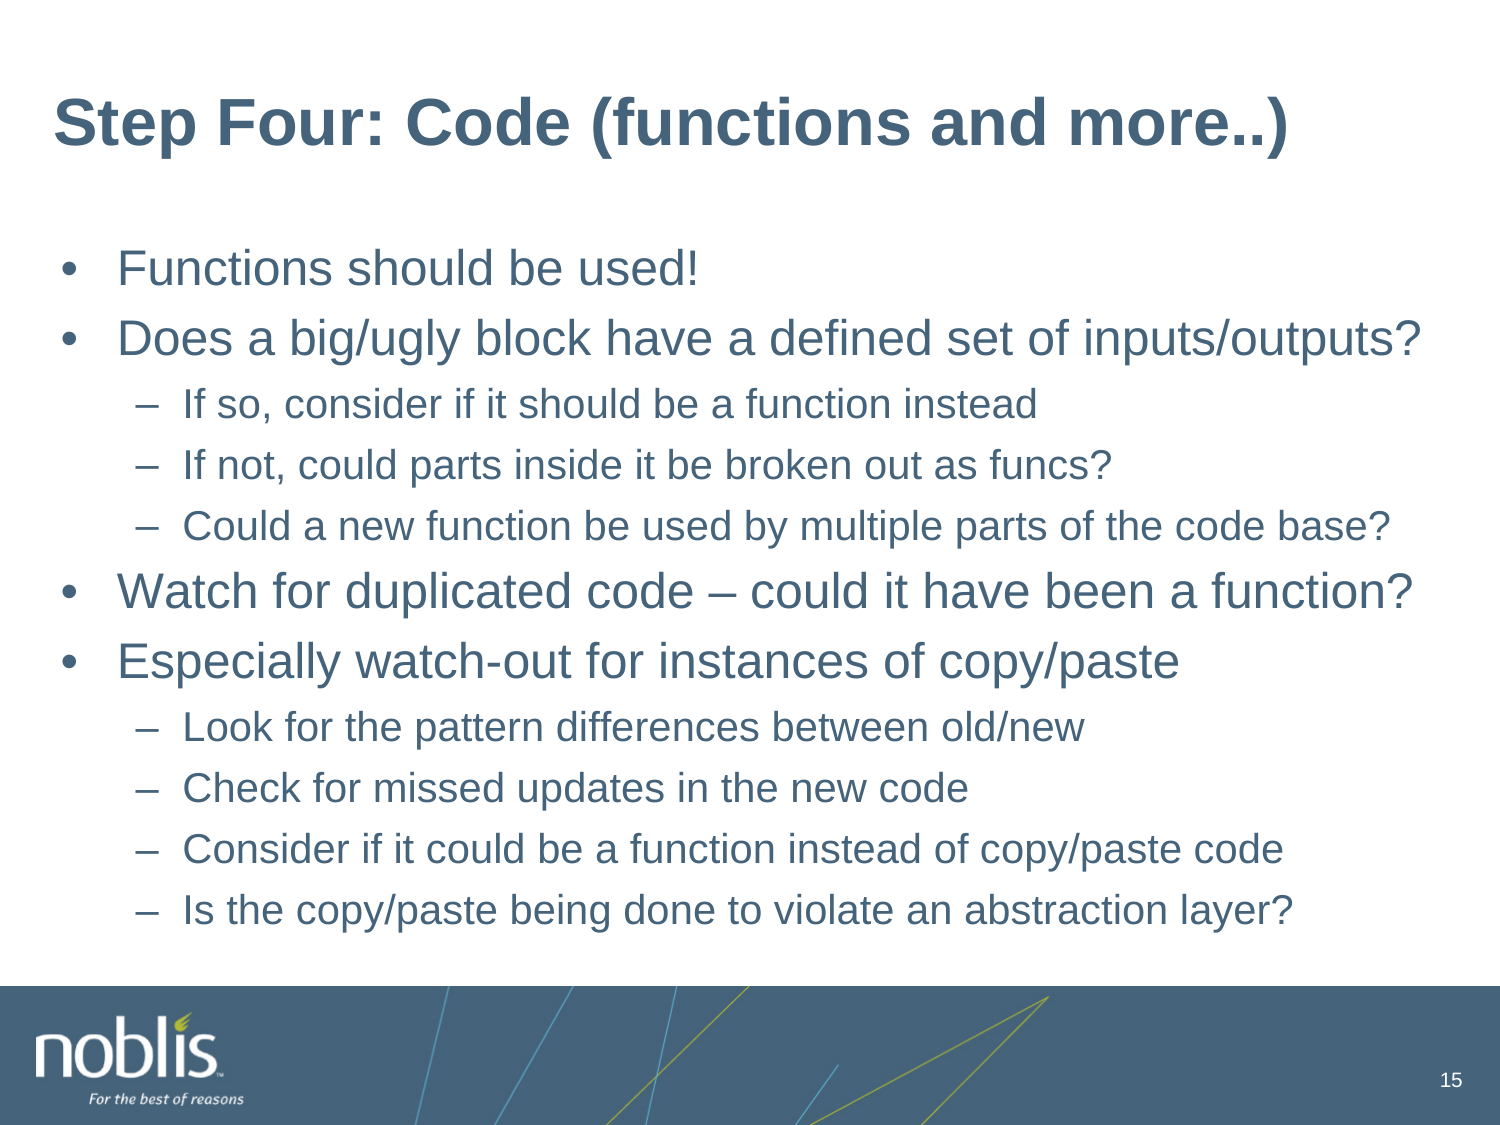

# Step Four: Code (functions and more..)
Functions should be used!
Does a big/ugly block have a defined set of inputs/outputs?
If so, consider if it should be a function instead
If not, could parts inside it be broken out as funcs?
Could a new function be used by multiple parts of the code base?
Watch for duplicated code – could it have been a function?
Especially watch-out for instances of copy/paste
Look for the pattern differences between old/new
Check for missed updates in the new code
Consider if it could be a function instead of copy/paste code
Is the copy/paste being done to violate an abstraction layer?